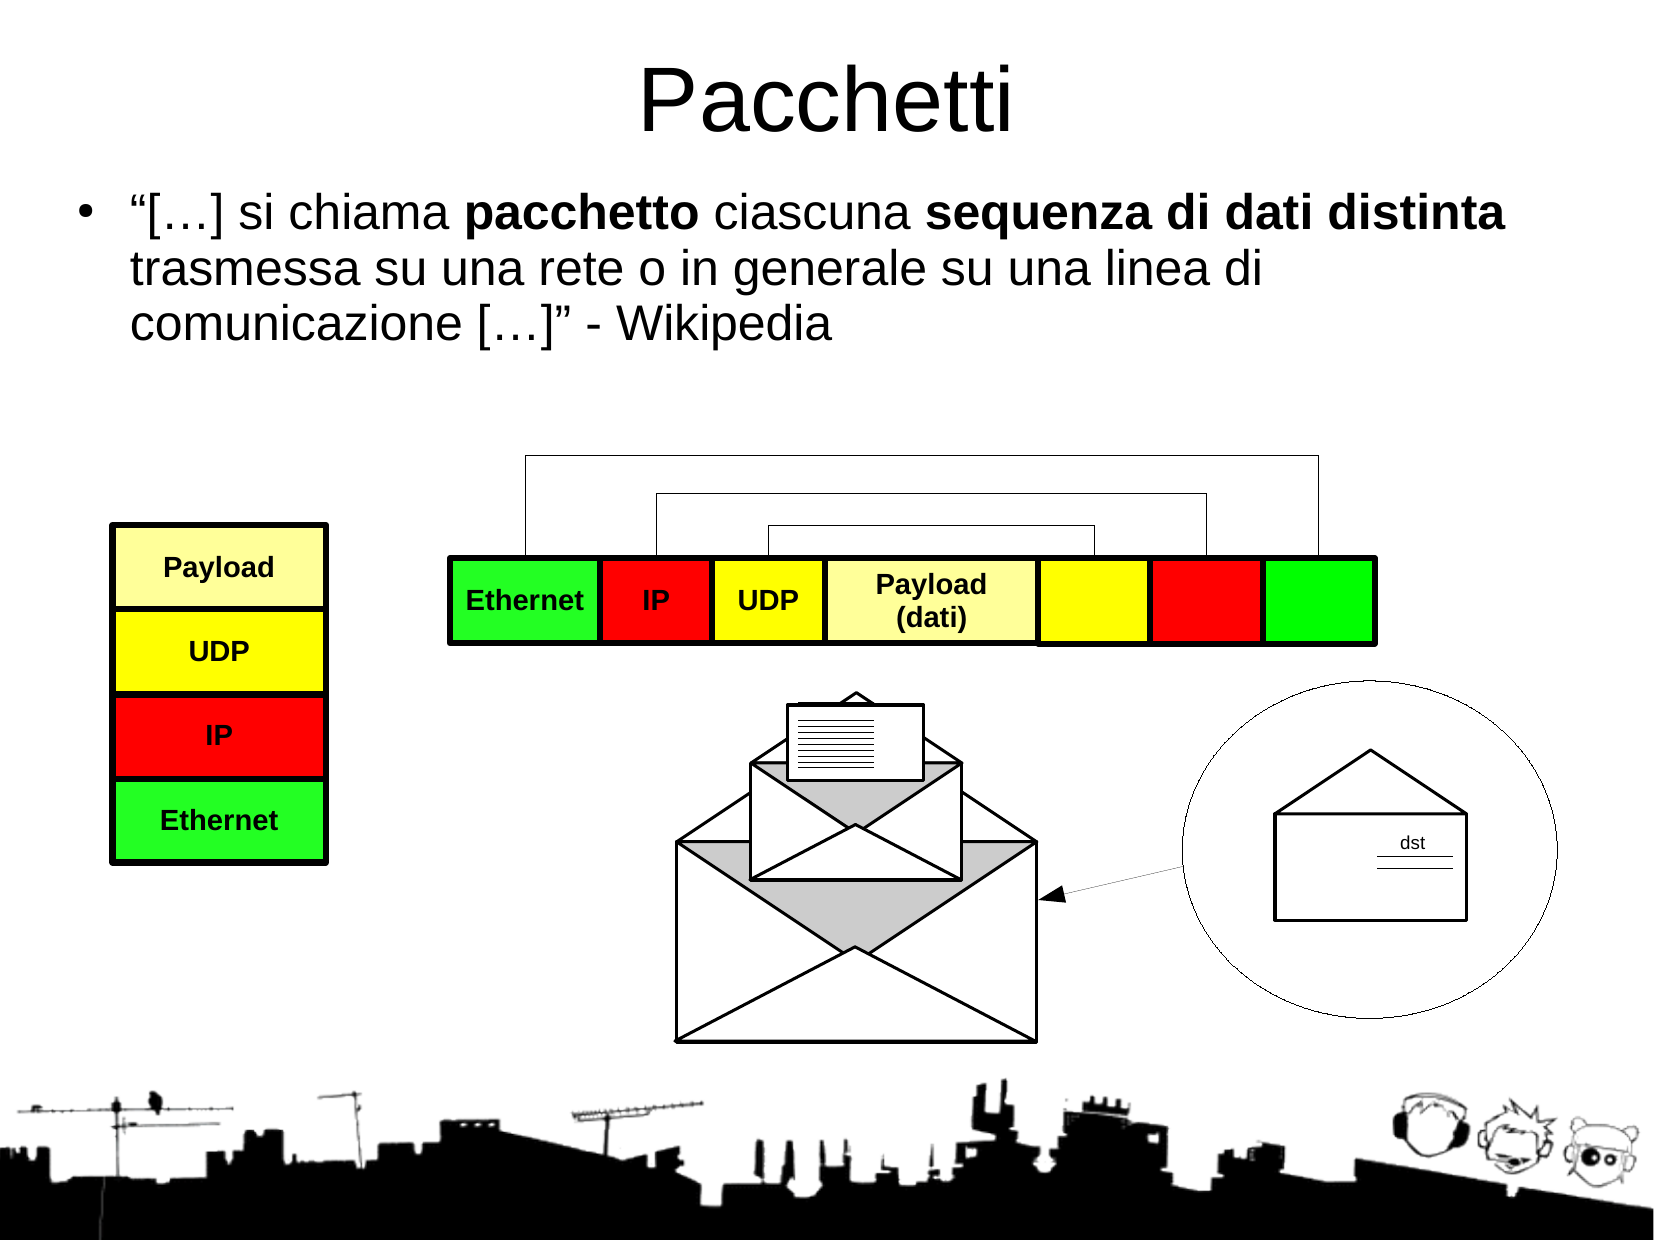

# Pacchetti
“[…] si chiama pacchetto ciascuna sequenza di dati distinta trasmessa su una rete o in generale su una linea di comunicazione […]” - Wikipedia
IP
UDP
Ethernet
Payload
(dati)
Payload
ICMP
UDP
IP
Ethernet
dst